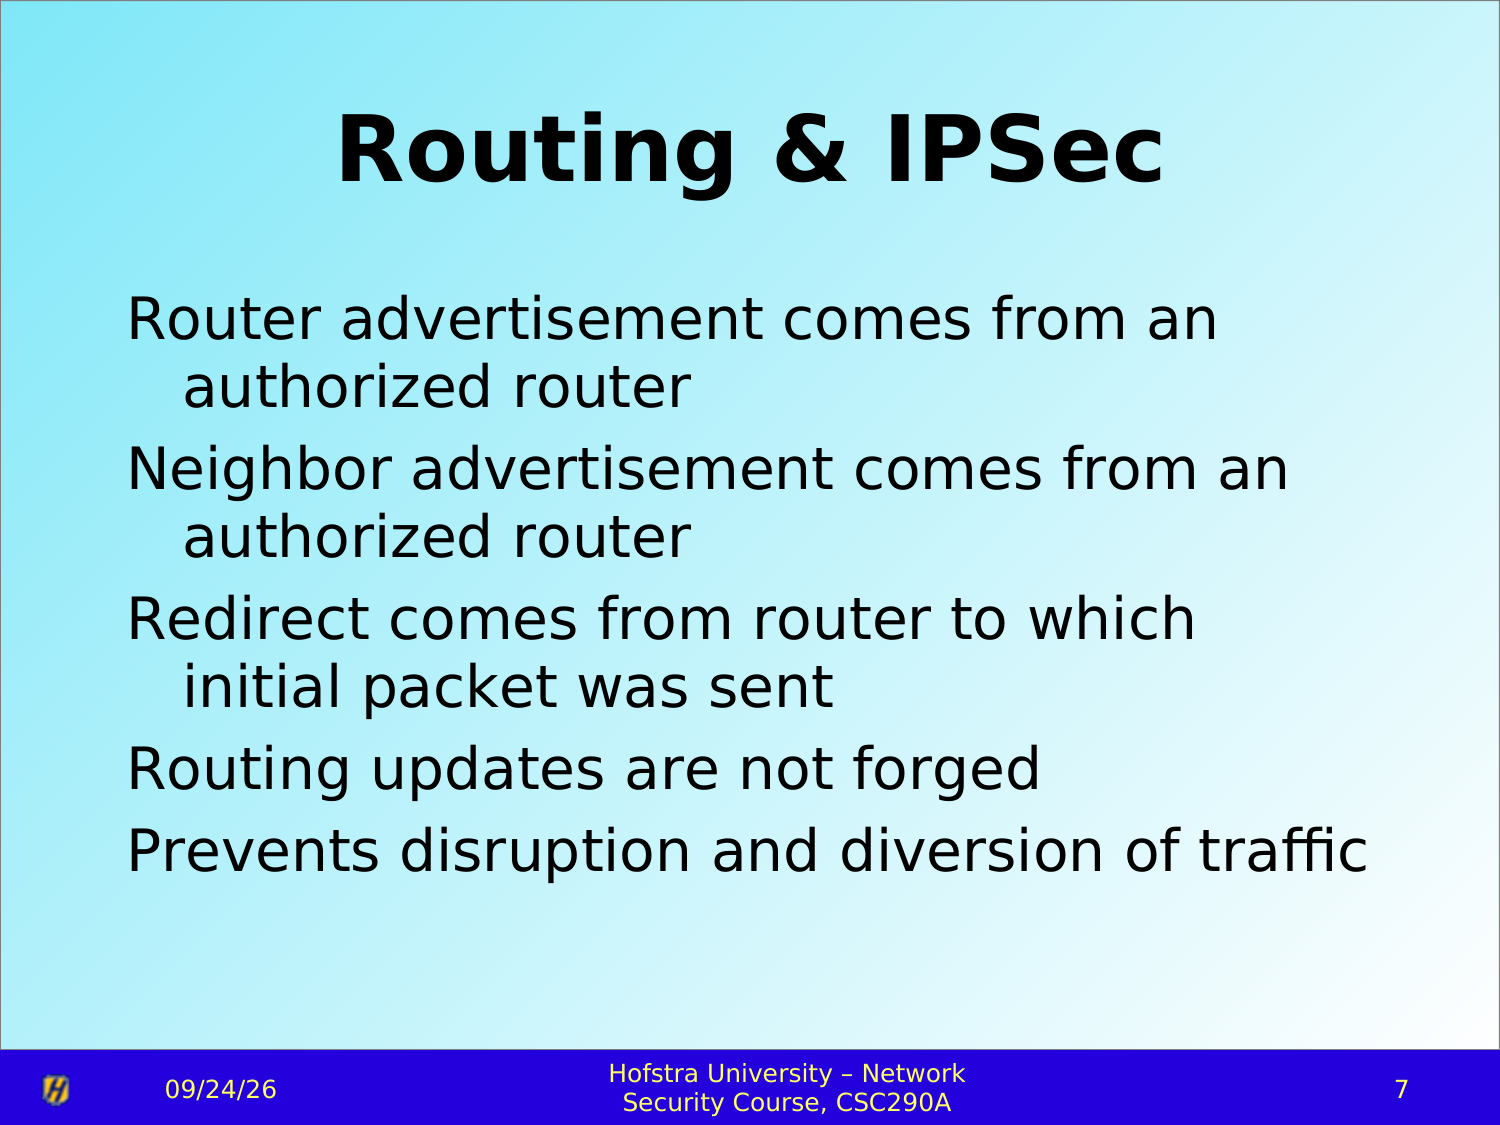

# Routing & IPSec
Router advertisement comes from an authorized router
Neighbor advertisement comes from an authorized router
Redirect comes from router to which initial packet was sent
Routing updates are not forged
Prevents disruption and diversion of traffic
7